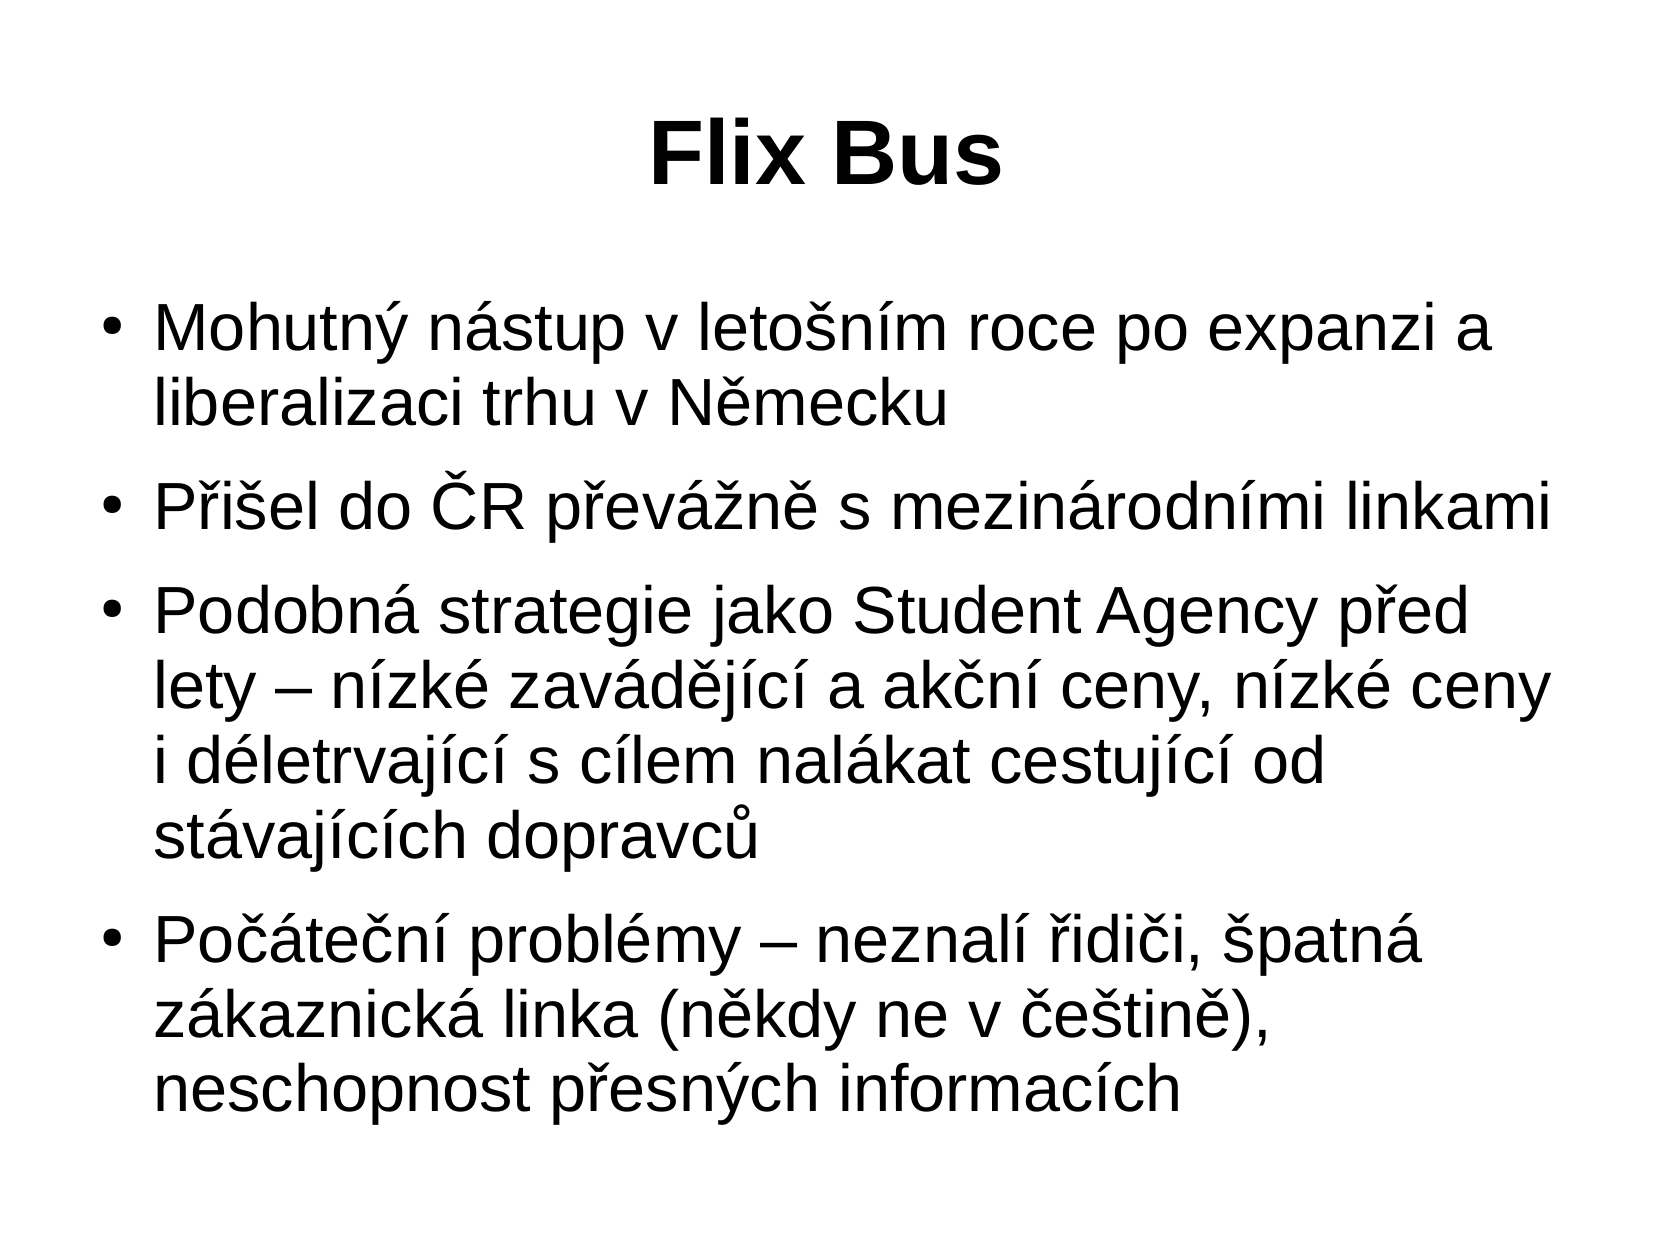

# Flix Bus
Mohutný nástup v letošním roce po expanzi a liberalizaci trhu v Německu
Přišel do ČR převážně s mezinárodními linkami
Podobná strategie jako Student Agency před lety – nízké zavádějící a akční ceny, nízké ceny i déletrvající s cílem nalákat cestující od stávajících dopravců
Počáteční problémy – neznalí řidiči, špatná zákaznická linka (někdy ne v češtině), neschopnost přesných informacích